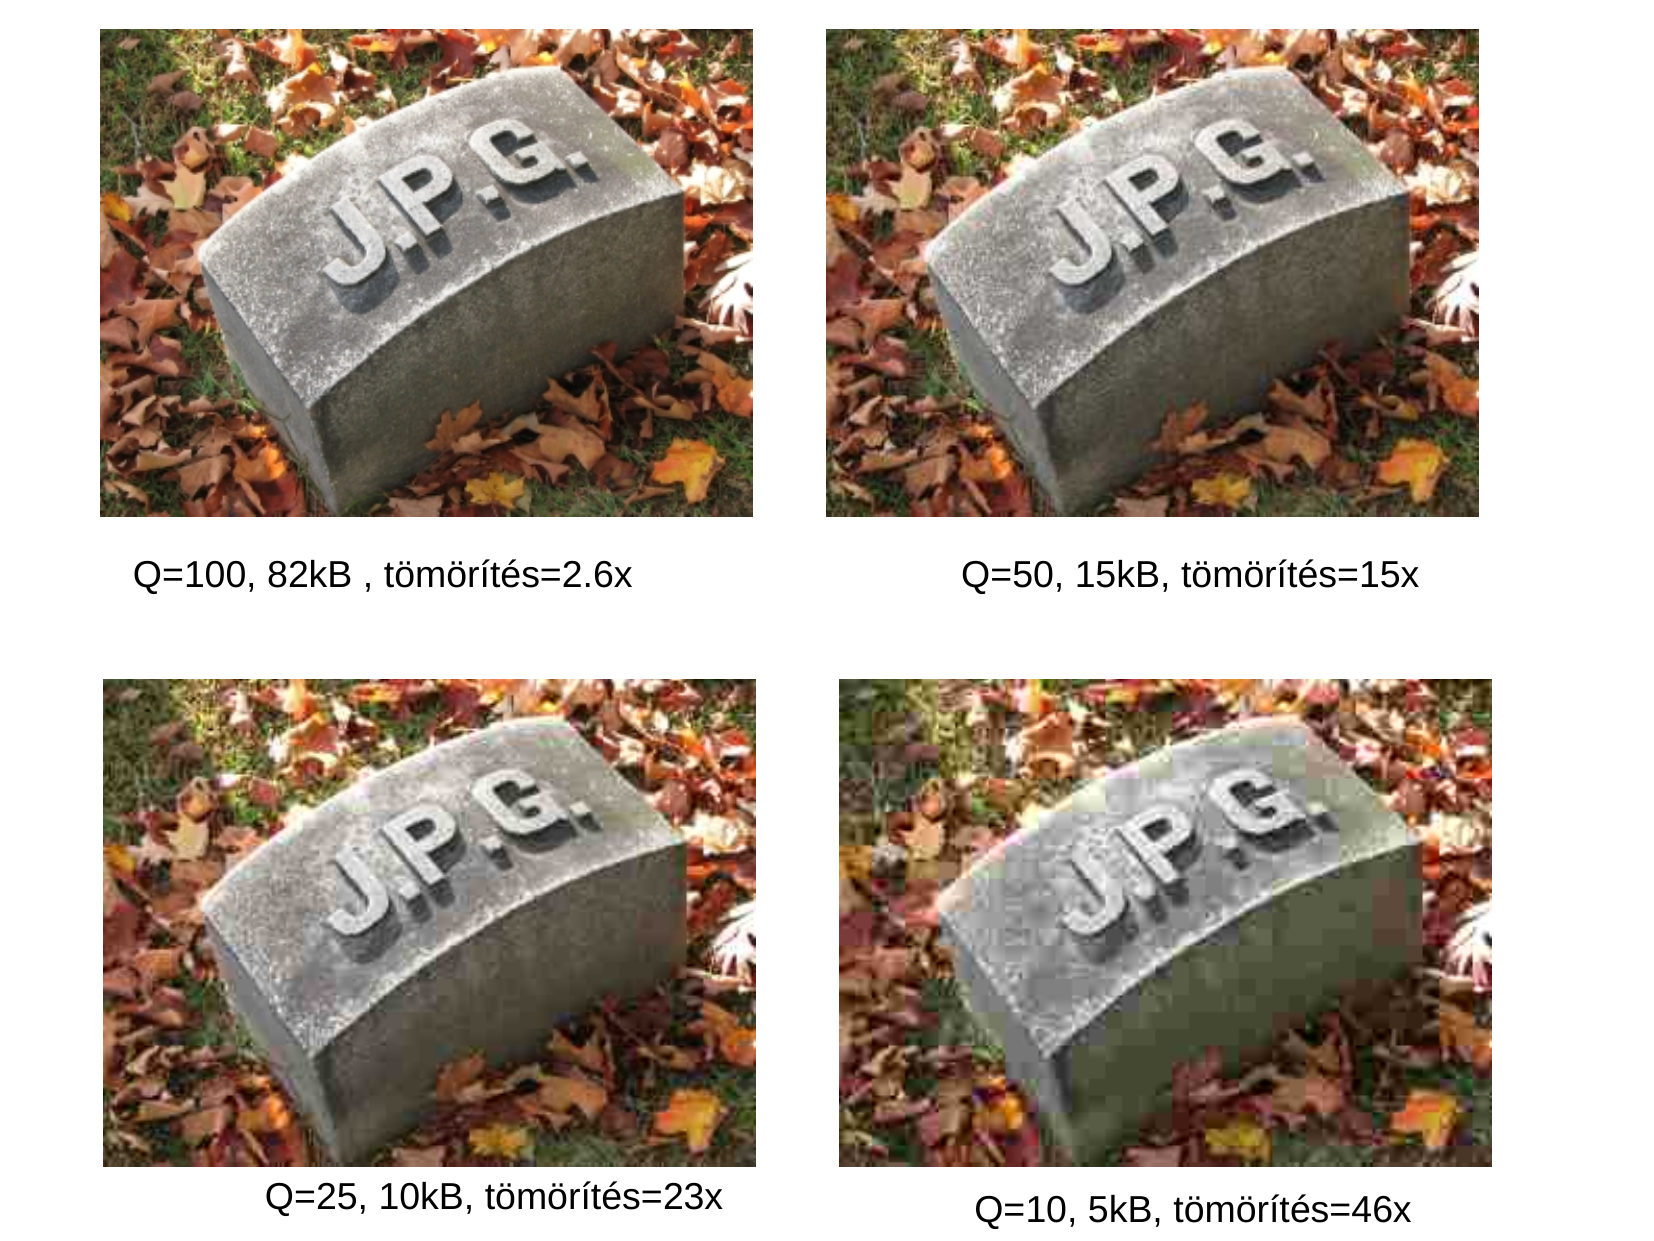

Q=100, 82kB , tömörítés=2.6x
Q=50, 15kB, tömörítés=15x
Q=25, 10kB, tömörítés=23x
Q=10, 5kB, tömörítés=46x